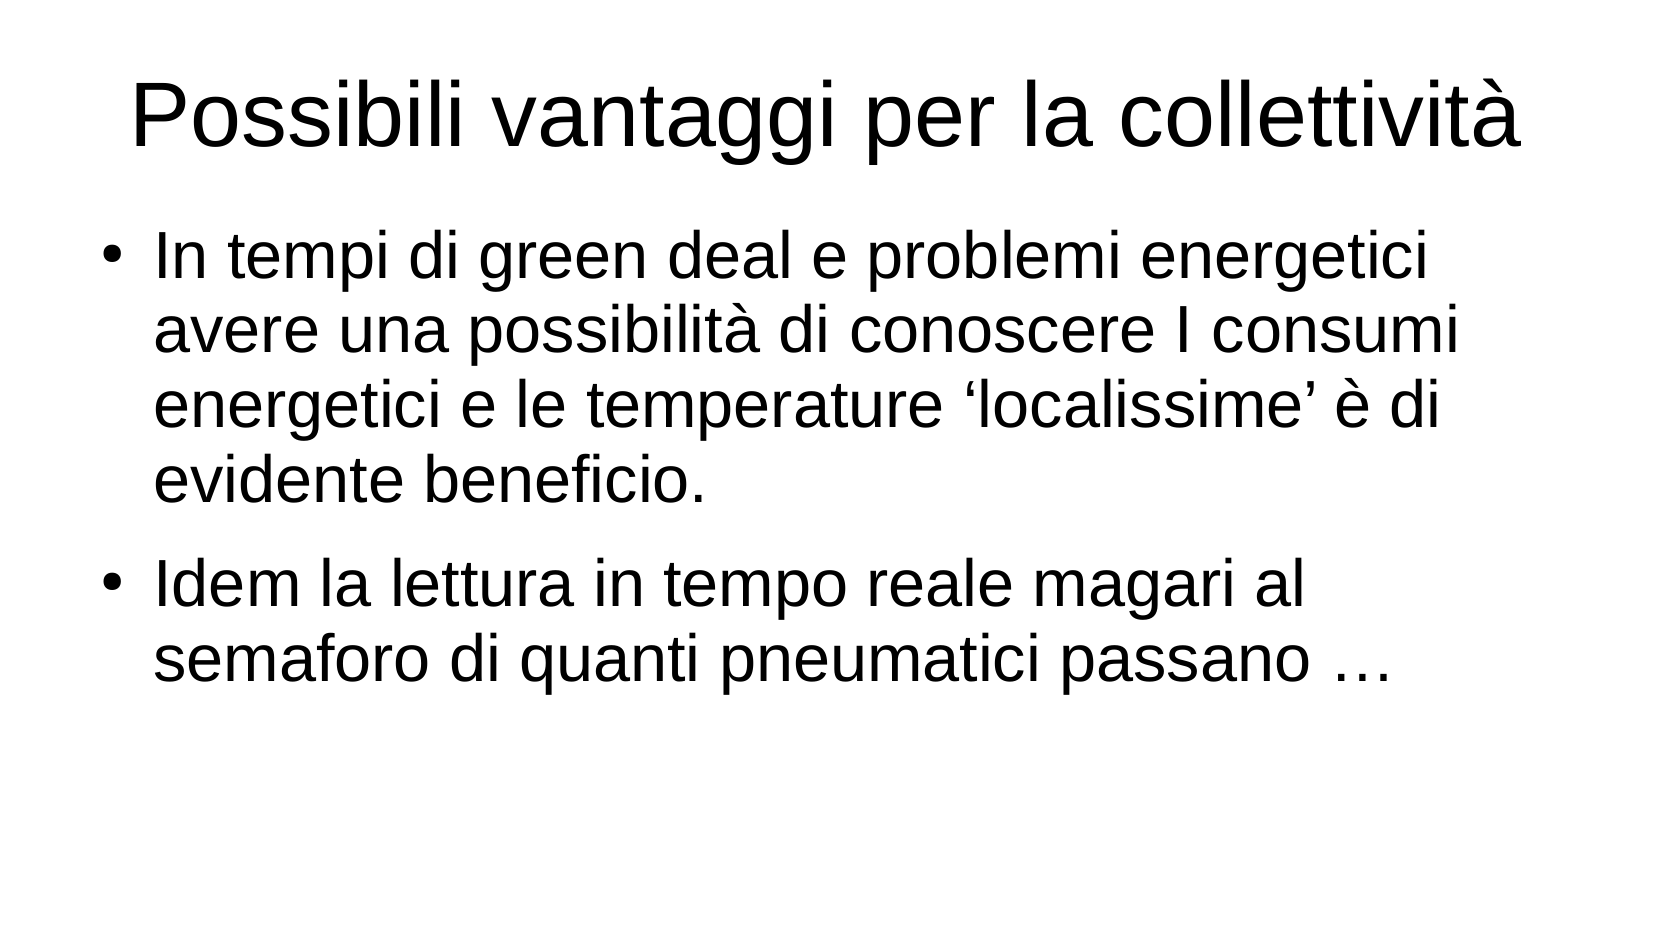

# Possibili vantaggi per la collettività
In tempi di green deal e problemi energetici avere una possibilità di conoscere I consumi energetici e le temperature ‘localissime’ è di evidente beneficio.
Idem la lettura in tempo reale magari al semaforo di quanti pneumatici passano …